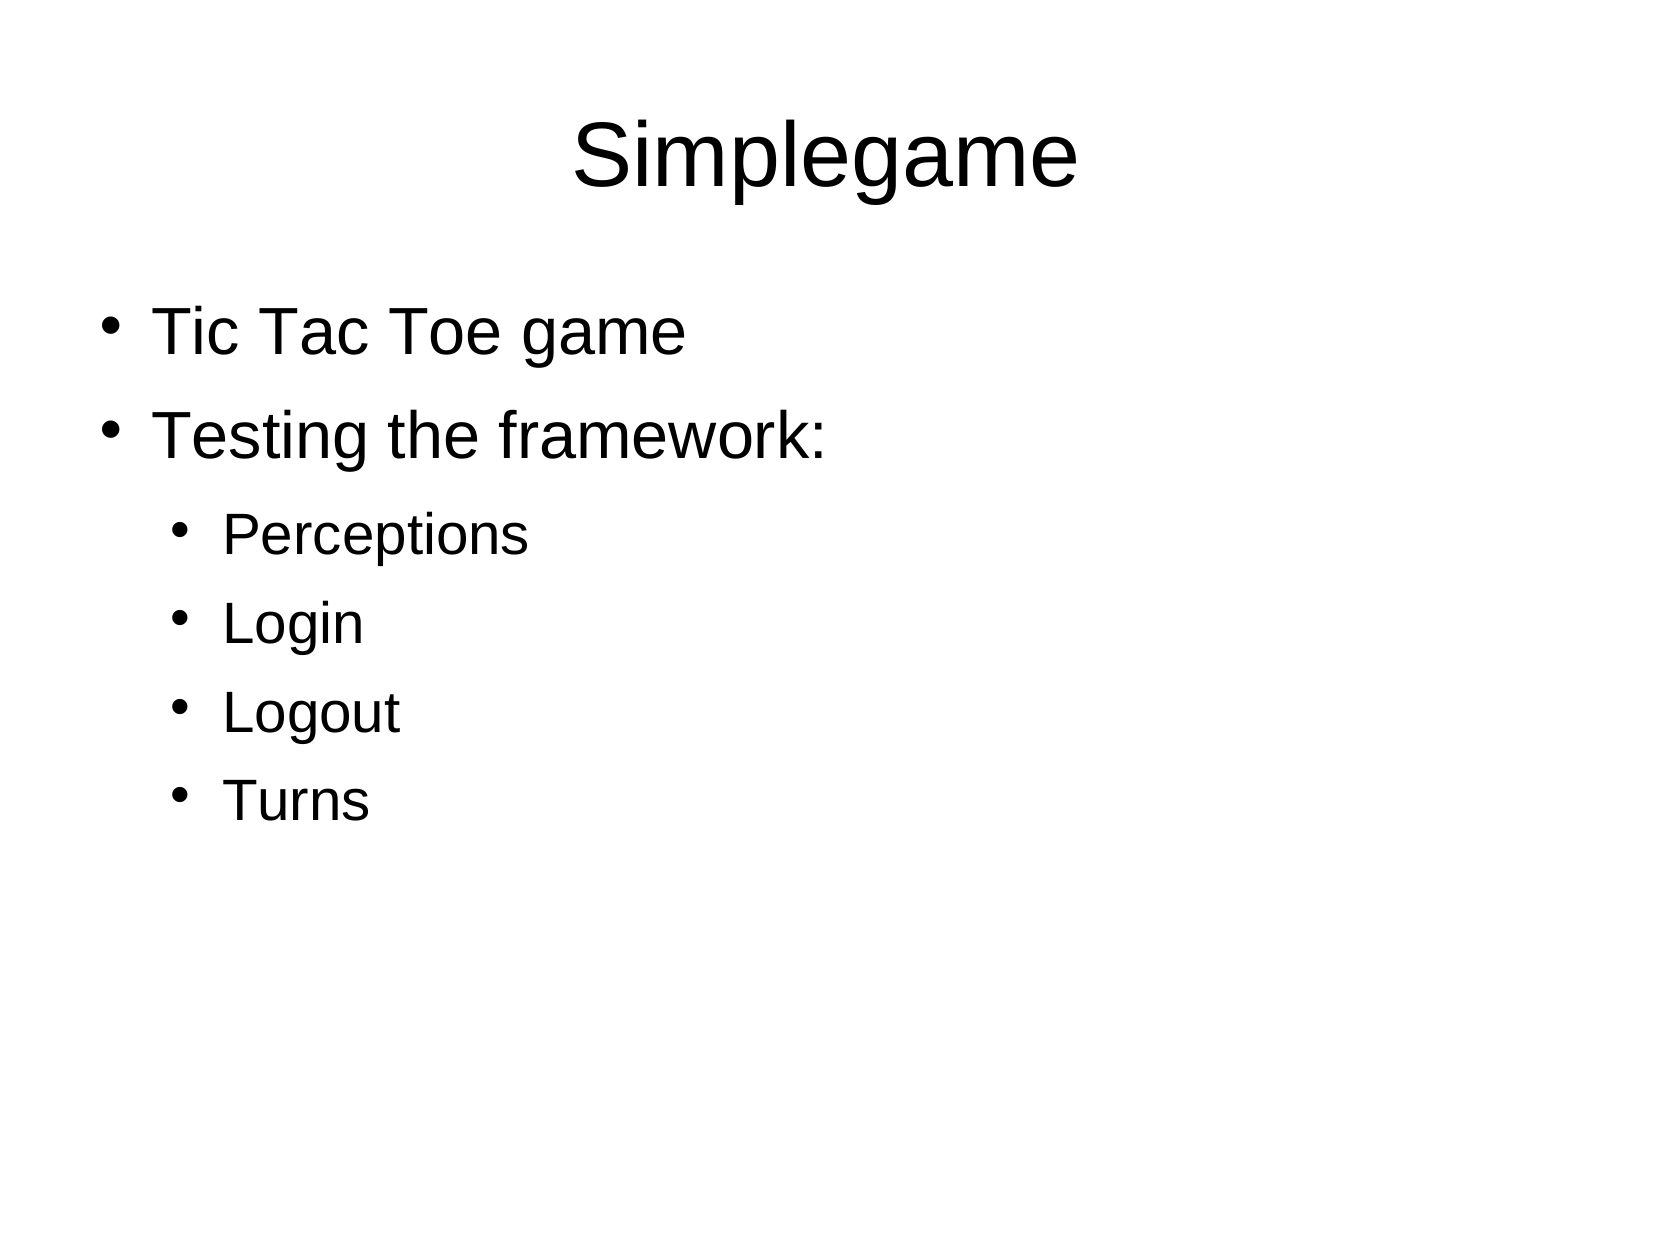

# Simplegame
Tic Tac Toe game
Testing the framework:
Perceptions
Login
Logout
Turns